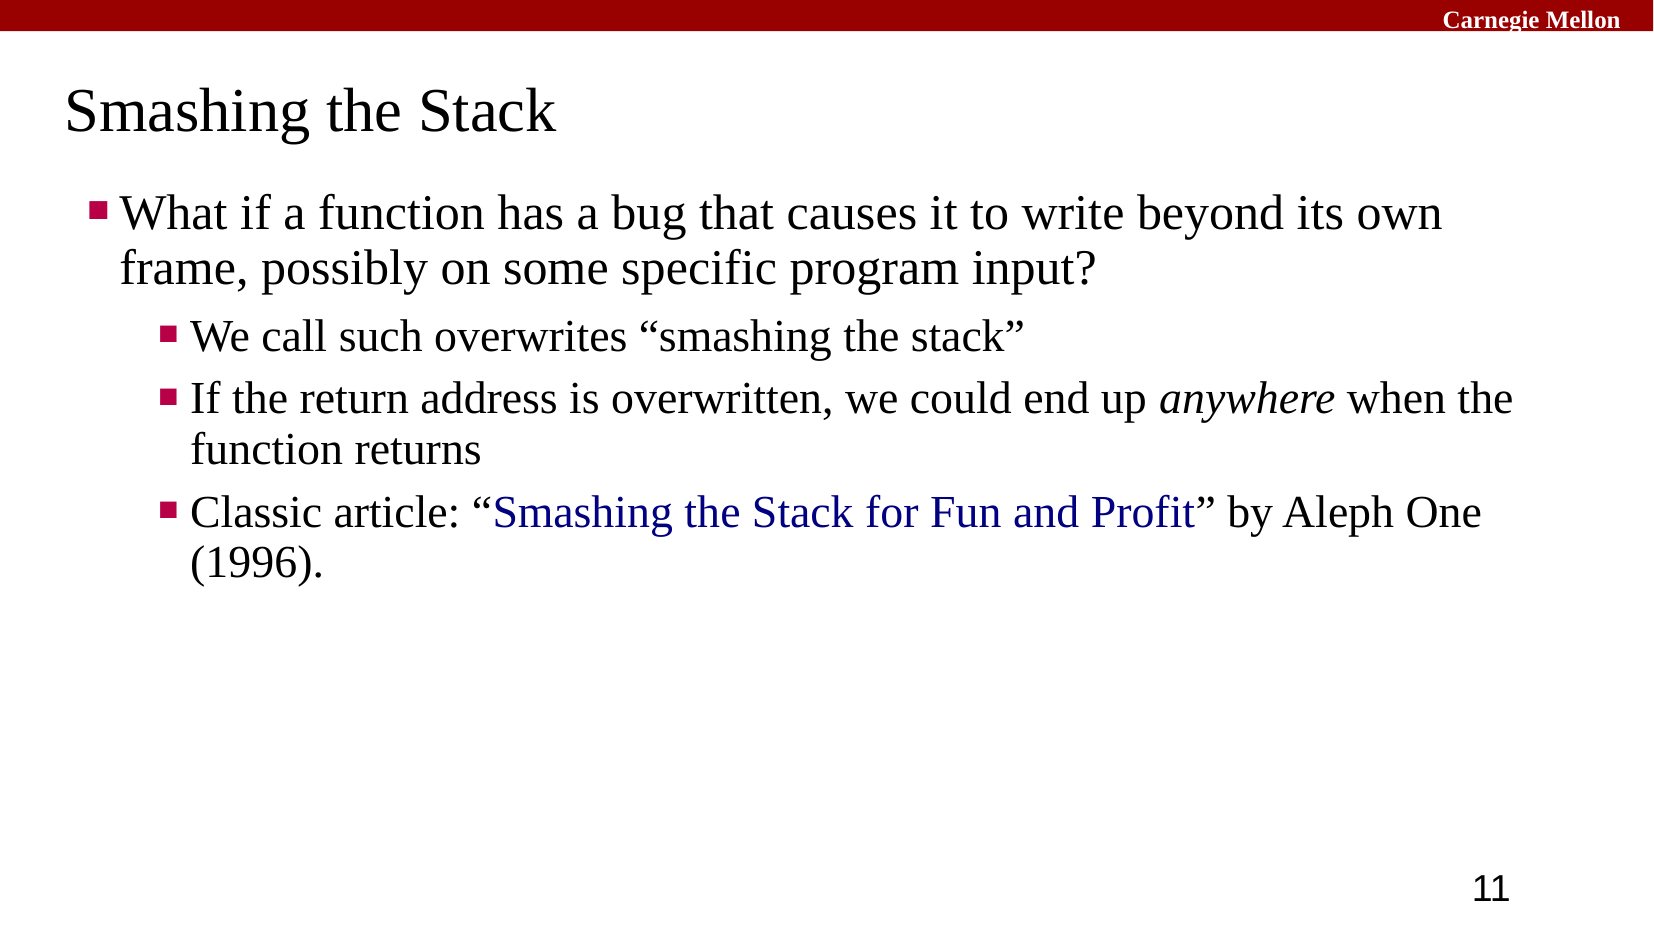

# Smashing the Stack
What if a function has a bug that causes it to write beyond its own frame, possibly on some specific program input?
We call such overwrites “smashing the stack”
If the return address is overwritten, we could end up anywhere when the function returns
Classic article: “Smashing the Stack for Fun and Profit” by Aleph One (1996).